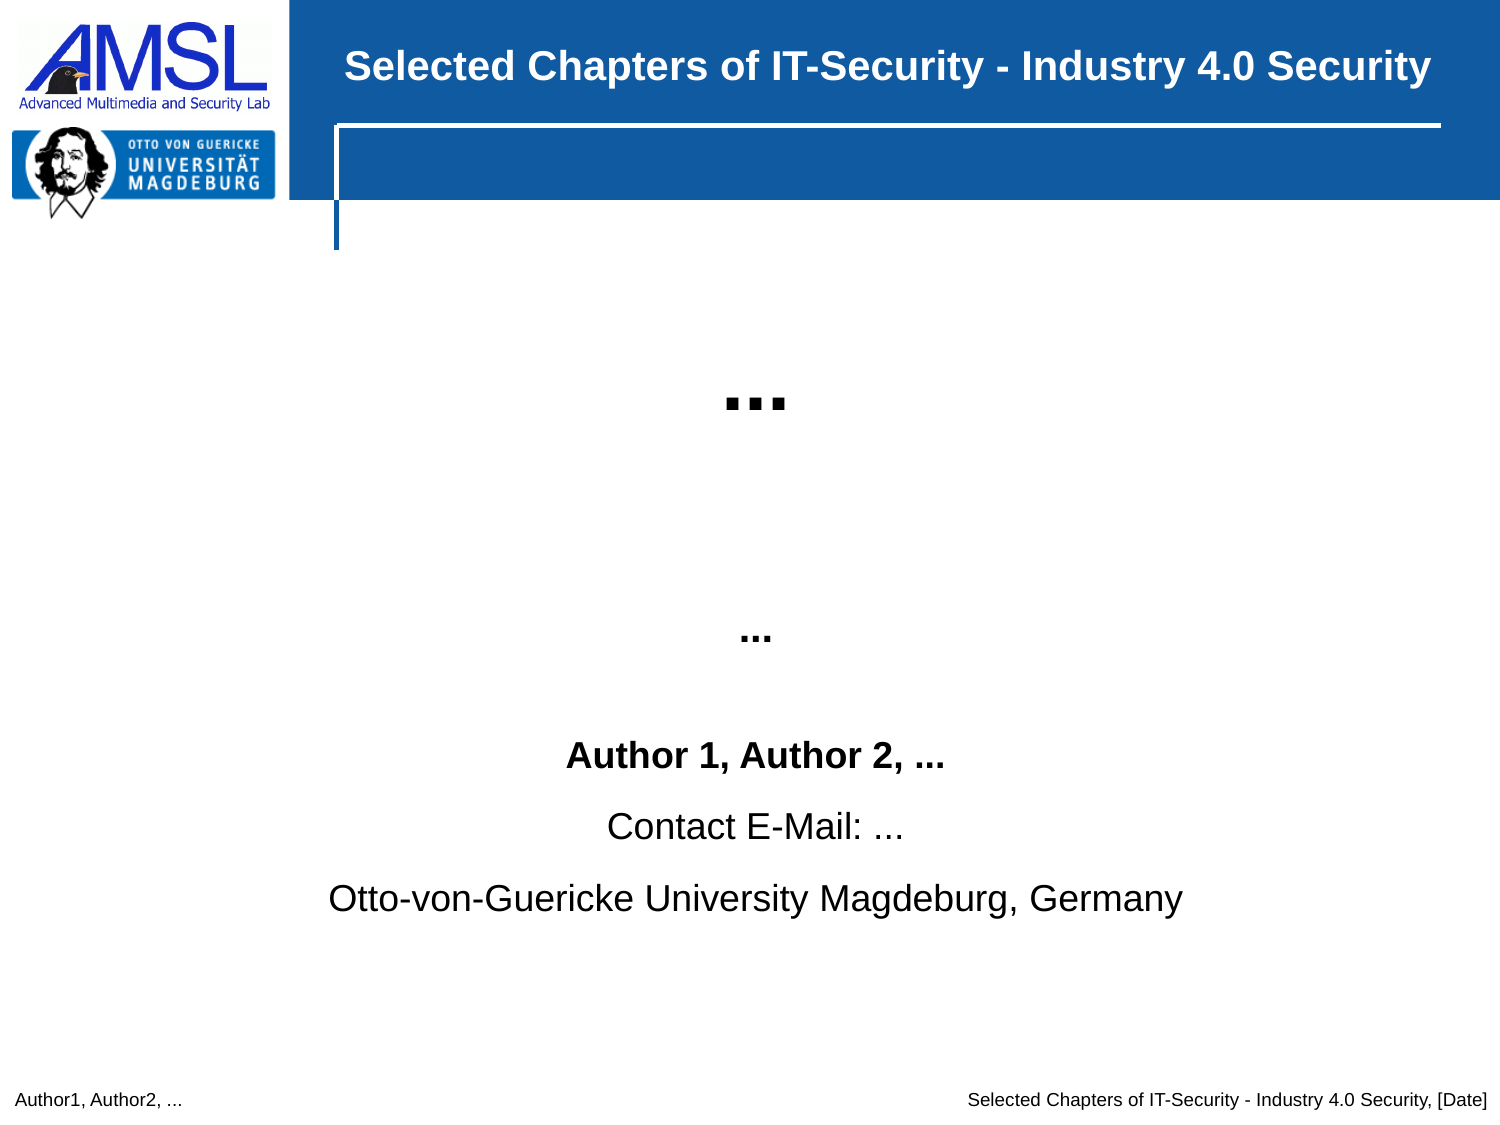

# ...
...
Author 1, Author 2, ...
Contact E-Mail: ...
Otto-von-Guericke University Magdeburg, Germany